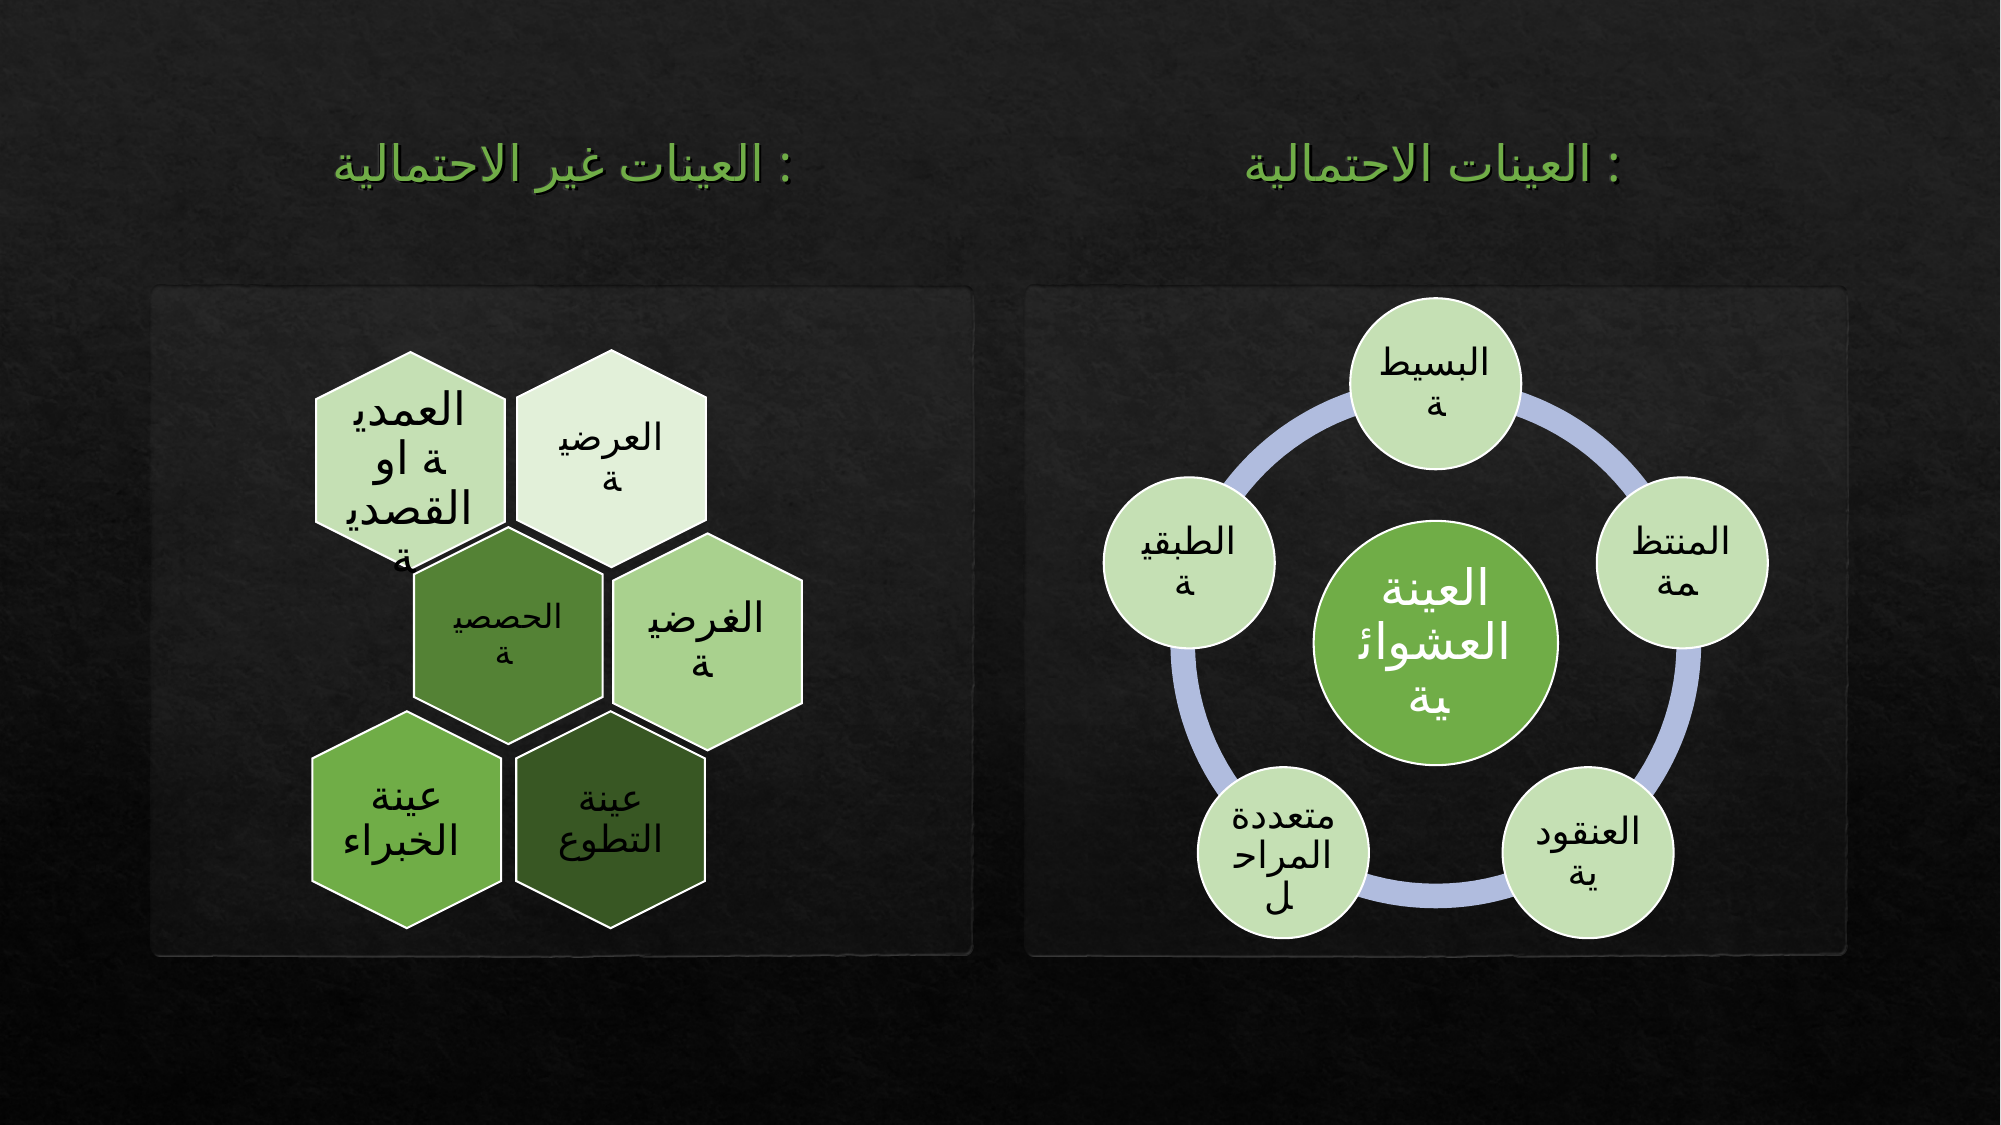

# العينات غير الاحتمالية :
العينات الاحتمالية :
البسيطة
الطبقية
المنتظمة
العينة العشوائية
متعددة المراحل
العنقودية
العرضية
العمدية او القصدية
الحصصية
الغرضية
عينة الخبراء
عينة التطوع